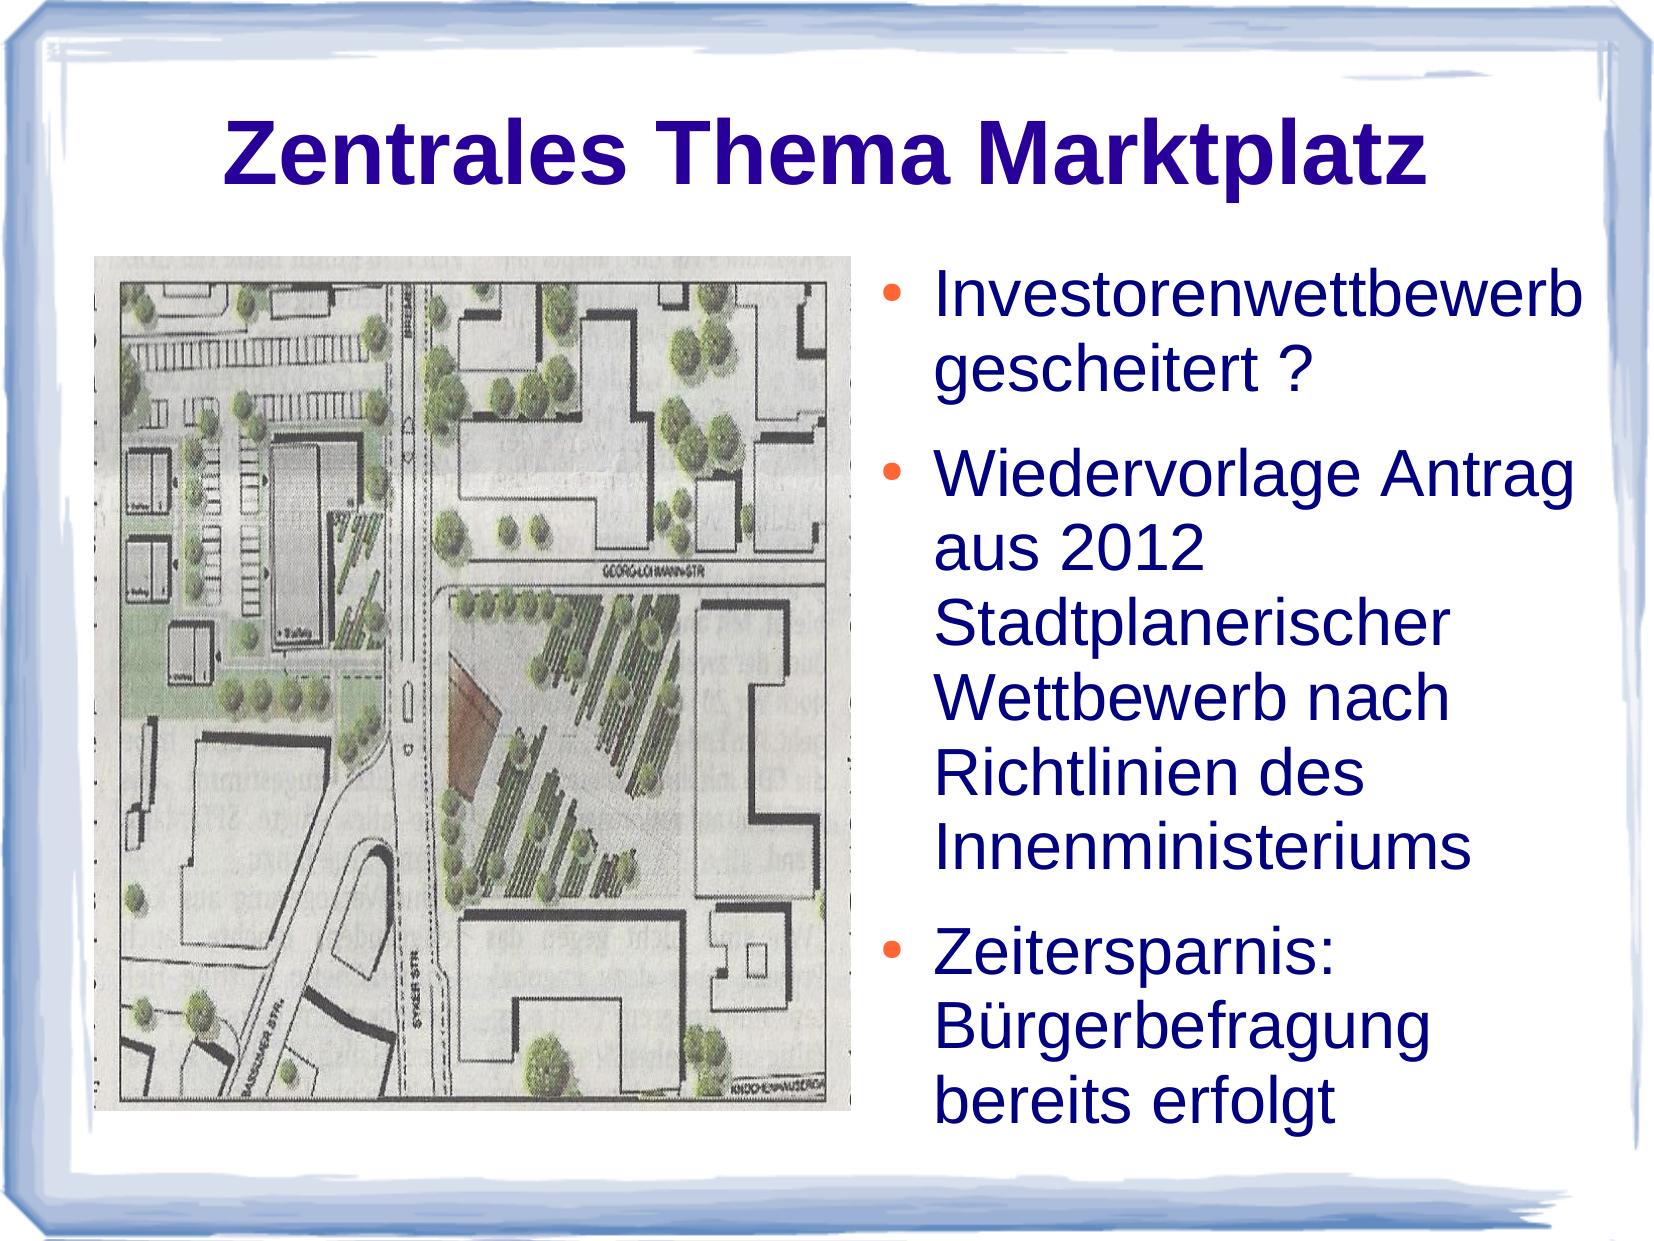

# Zentrales Thema Marktplatz
Investorenwettbewerb gescheitert ?
Wiedervorlage Antrag aus 2012 Stadtplanerischer Wettbewerb nach Richtlinien des Innenministeriums
Zeitersparnis: Bürgerbefragung bereits erfolgt